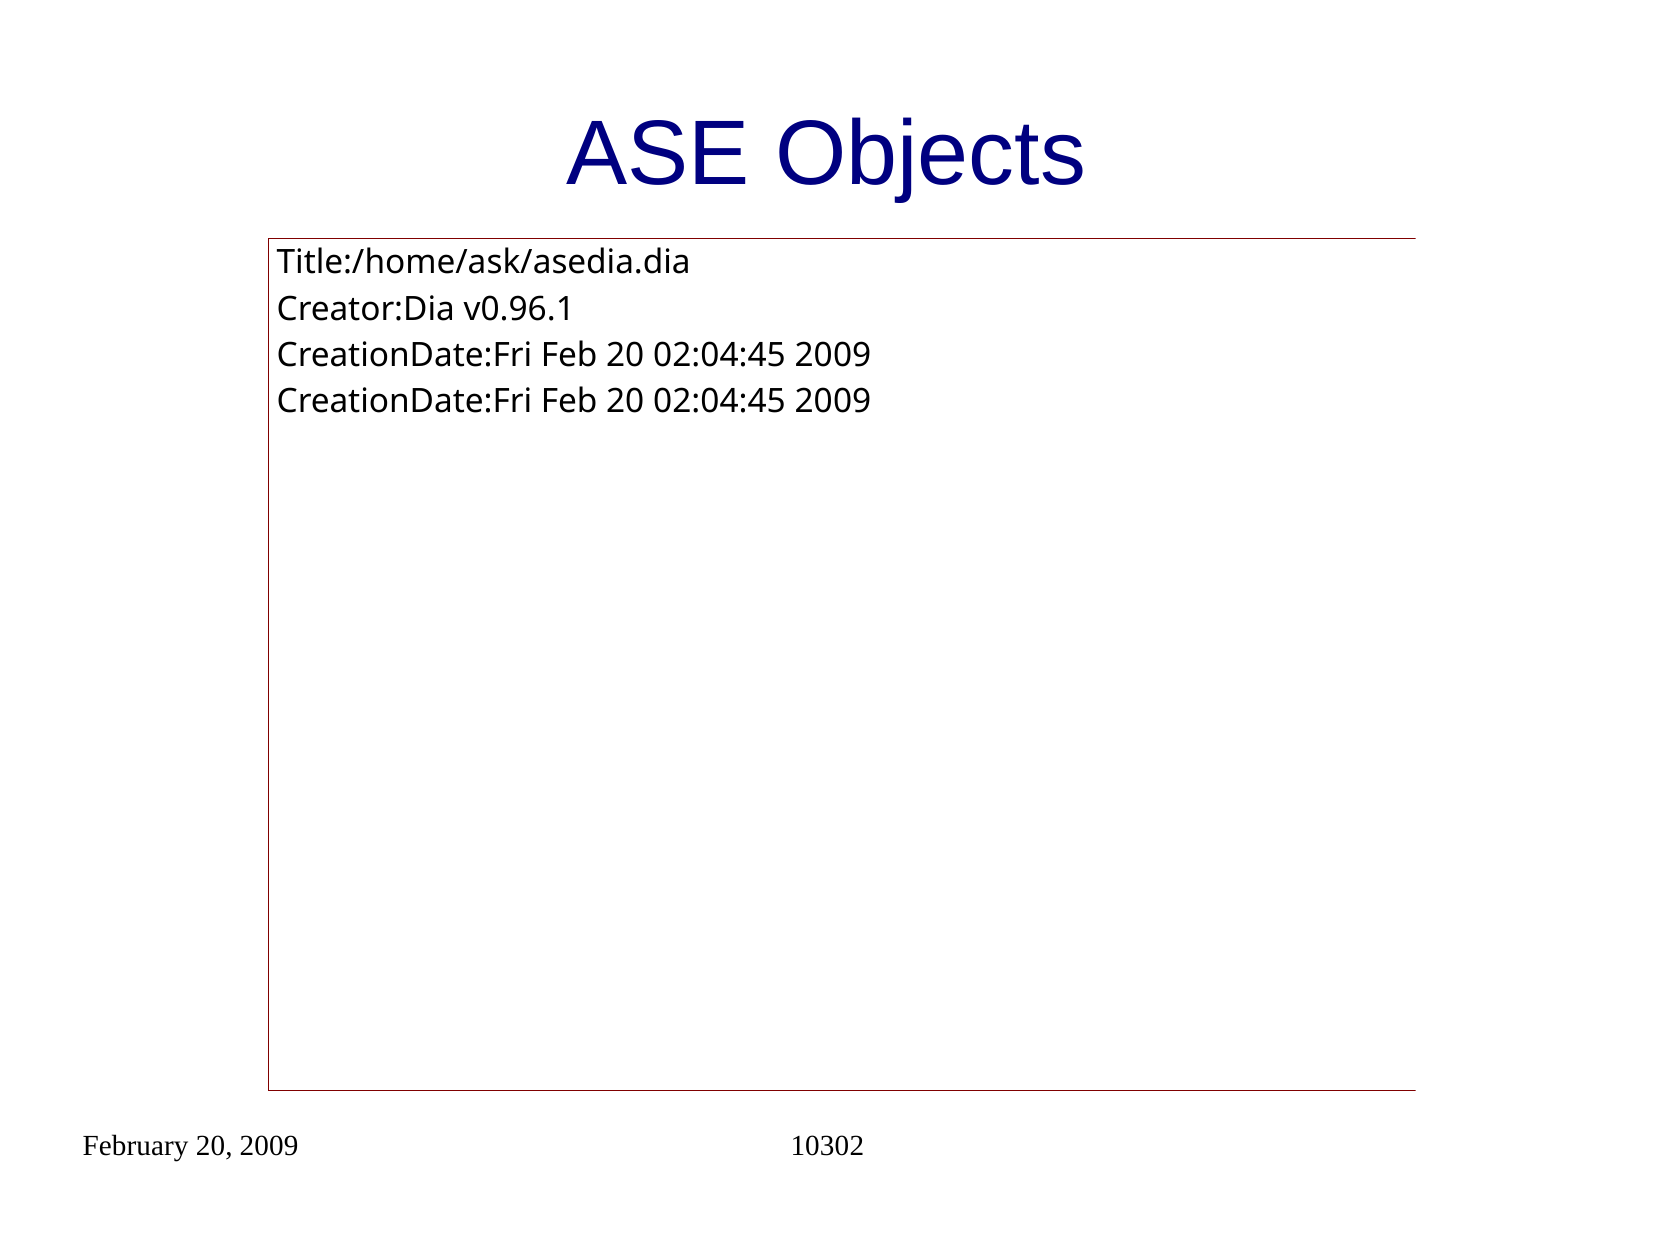

# ASE Objects
February 20, 2009
10302